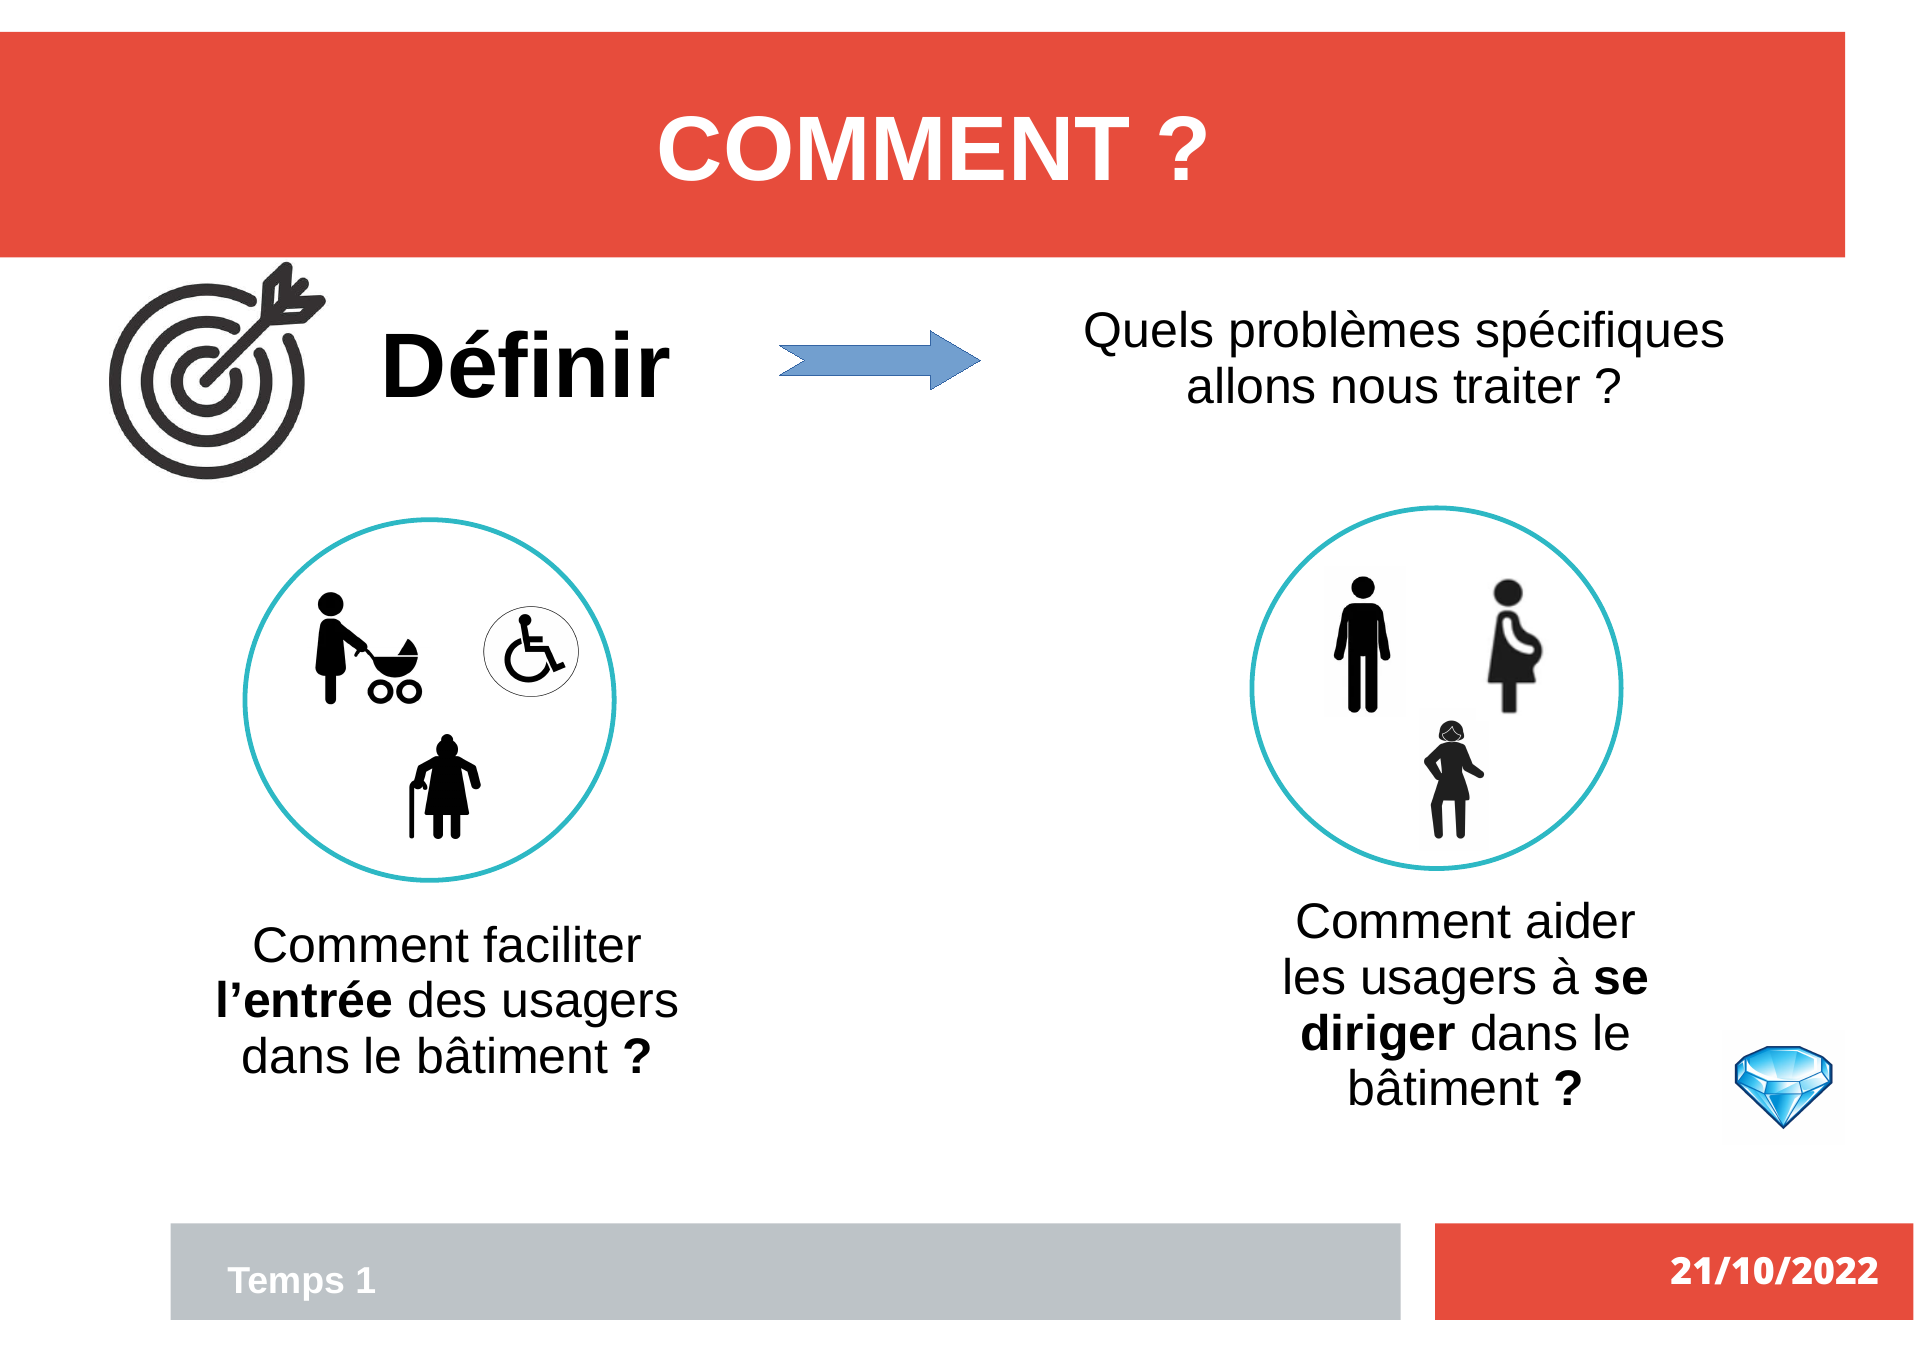

COMMENT ?
Quels problèmes spécifiques allons nous traiter ?
Définir
Comment aider les usagers à se diriger dans le bâtiment ?
Comment faciliter l’entrée des usagers dans le bâtiment ?
21/10/2022
Temps 1